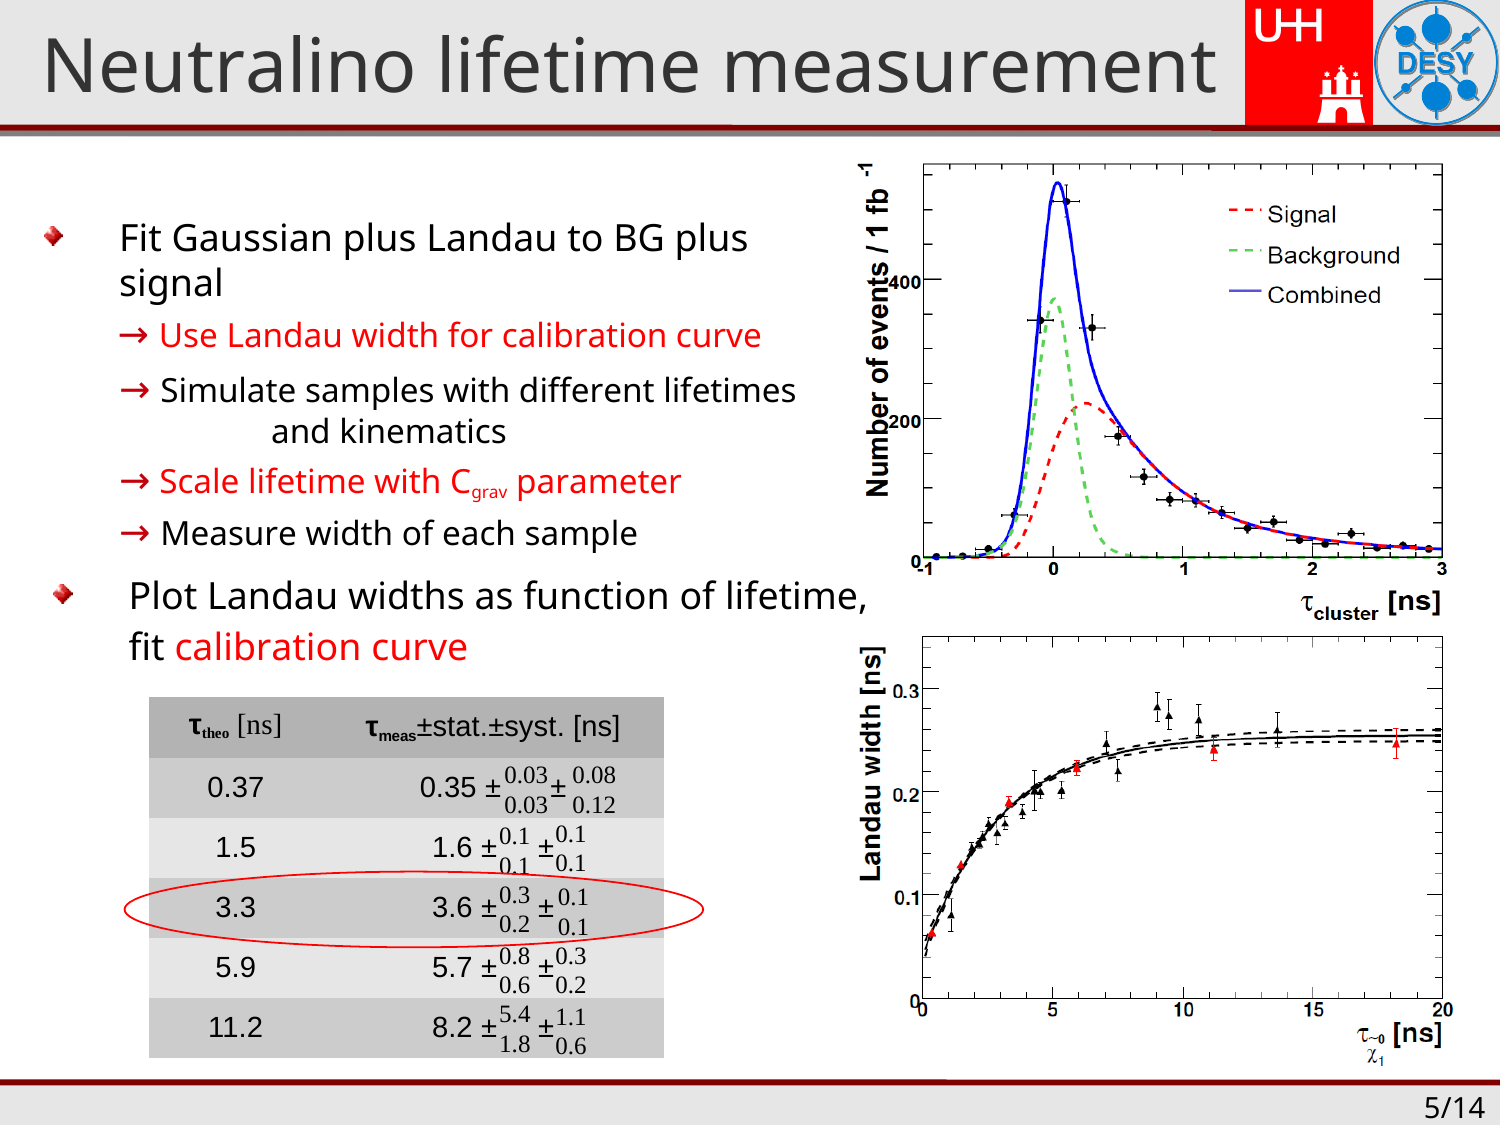

# Neutralino lifetime measurement
Fit Gaussian plus Landau to BG plus signal
	→ Use Landau width for calibration curve
	→ Simulate samples with different lifetimes 	 and kinematics
	→ Scale lifetime with Cgrav parameter
	→ Measure width of each sample
Plot Landau widths as function of lifetime,
fit calibration curve
| τtheo [ns] | τmeas±stat.±syst. [ns] |
| --- | --- |
| 0.37 | 0.35 ± ± |
| 1.5 | 1.6 ± ± |
| 3.3 | 3.6 ± ± |
| 5.9 | 5.7 ± ± |
| 11.2 | 8.2 ± ± |
5